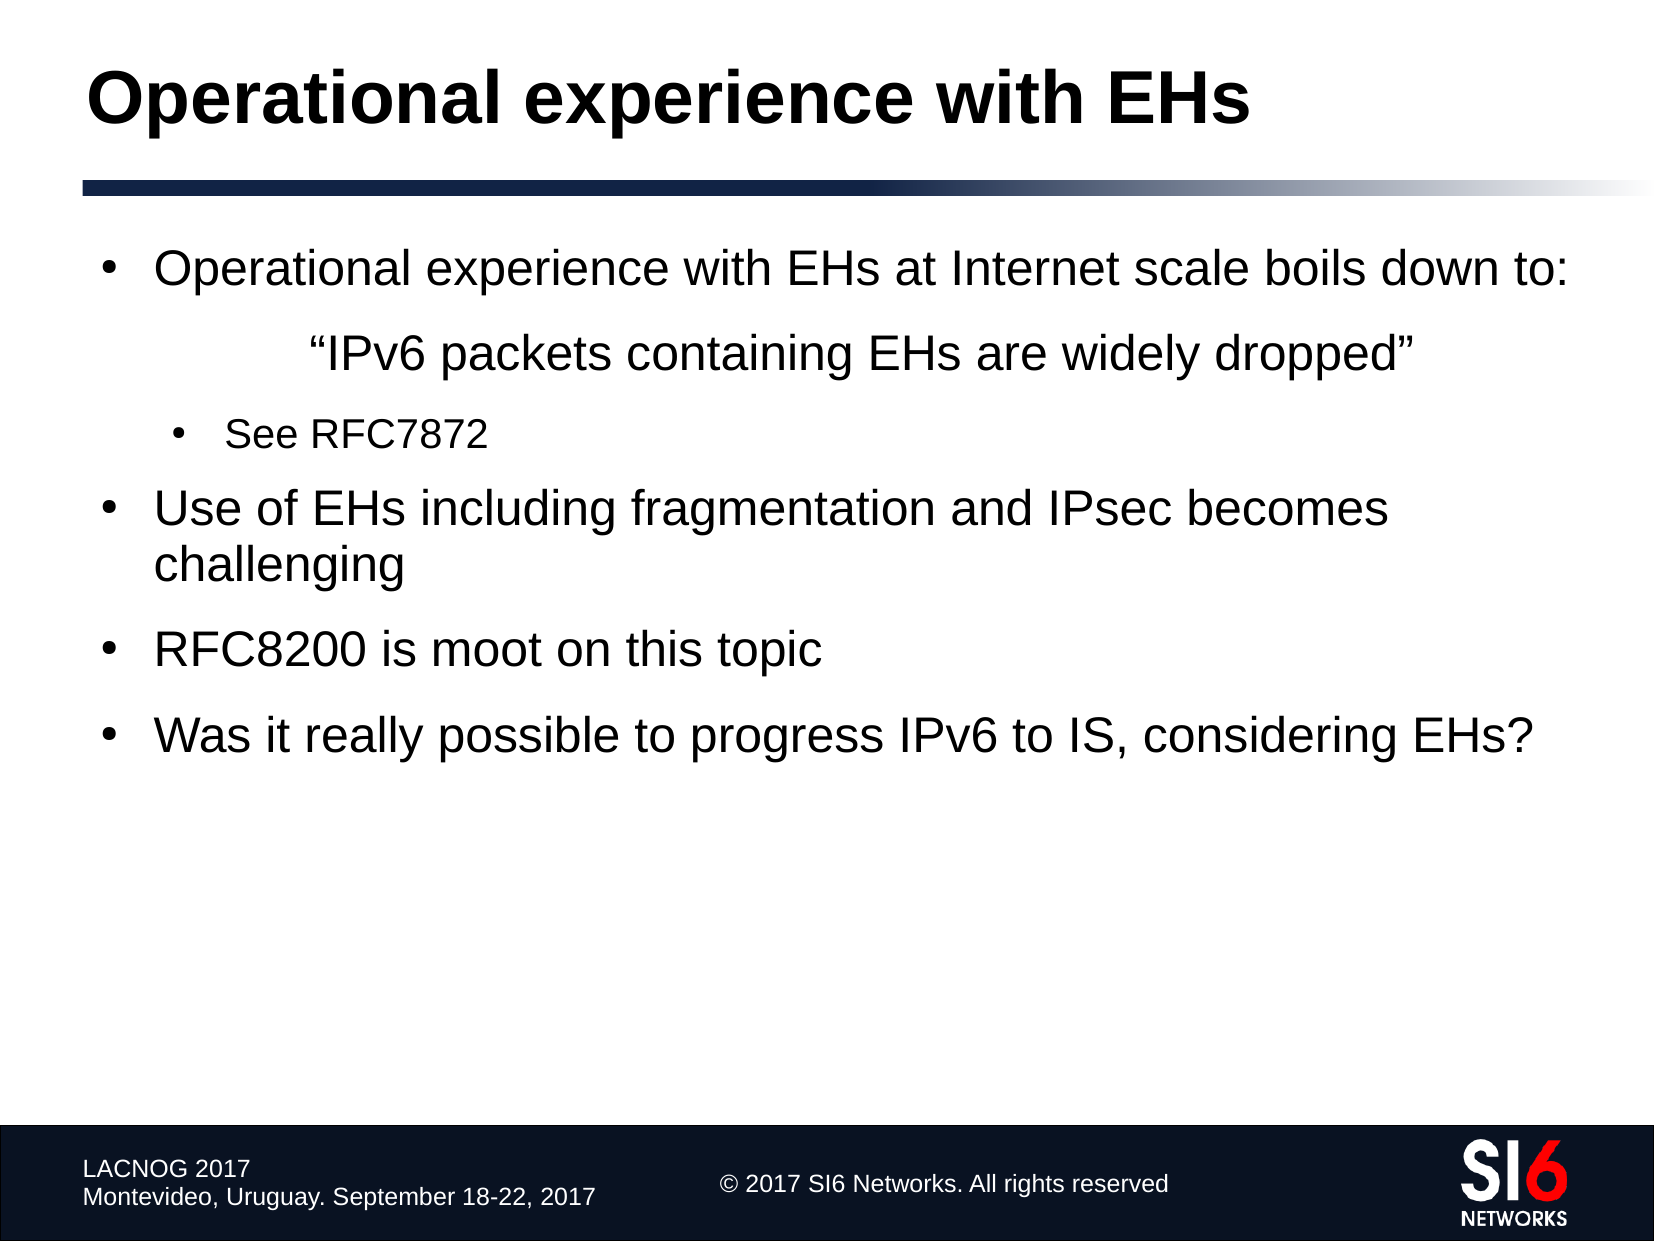

# Operational experience with EHs
Operational experience with EHs at Internet scale boils down to:
“IPv6 packets containing EHs are widely dropped”
See RFC7872
Use of EHs including fragmentation and IPsec becomes challenging
RFC8200 is moot on this topic
Was it really possible to progress IPv6 to IS, considering EHs?